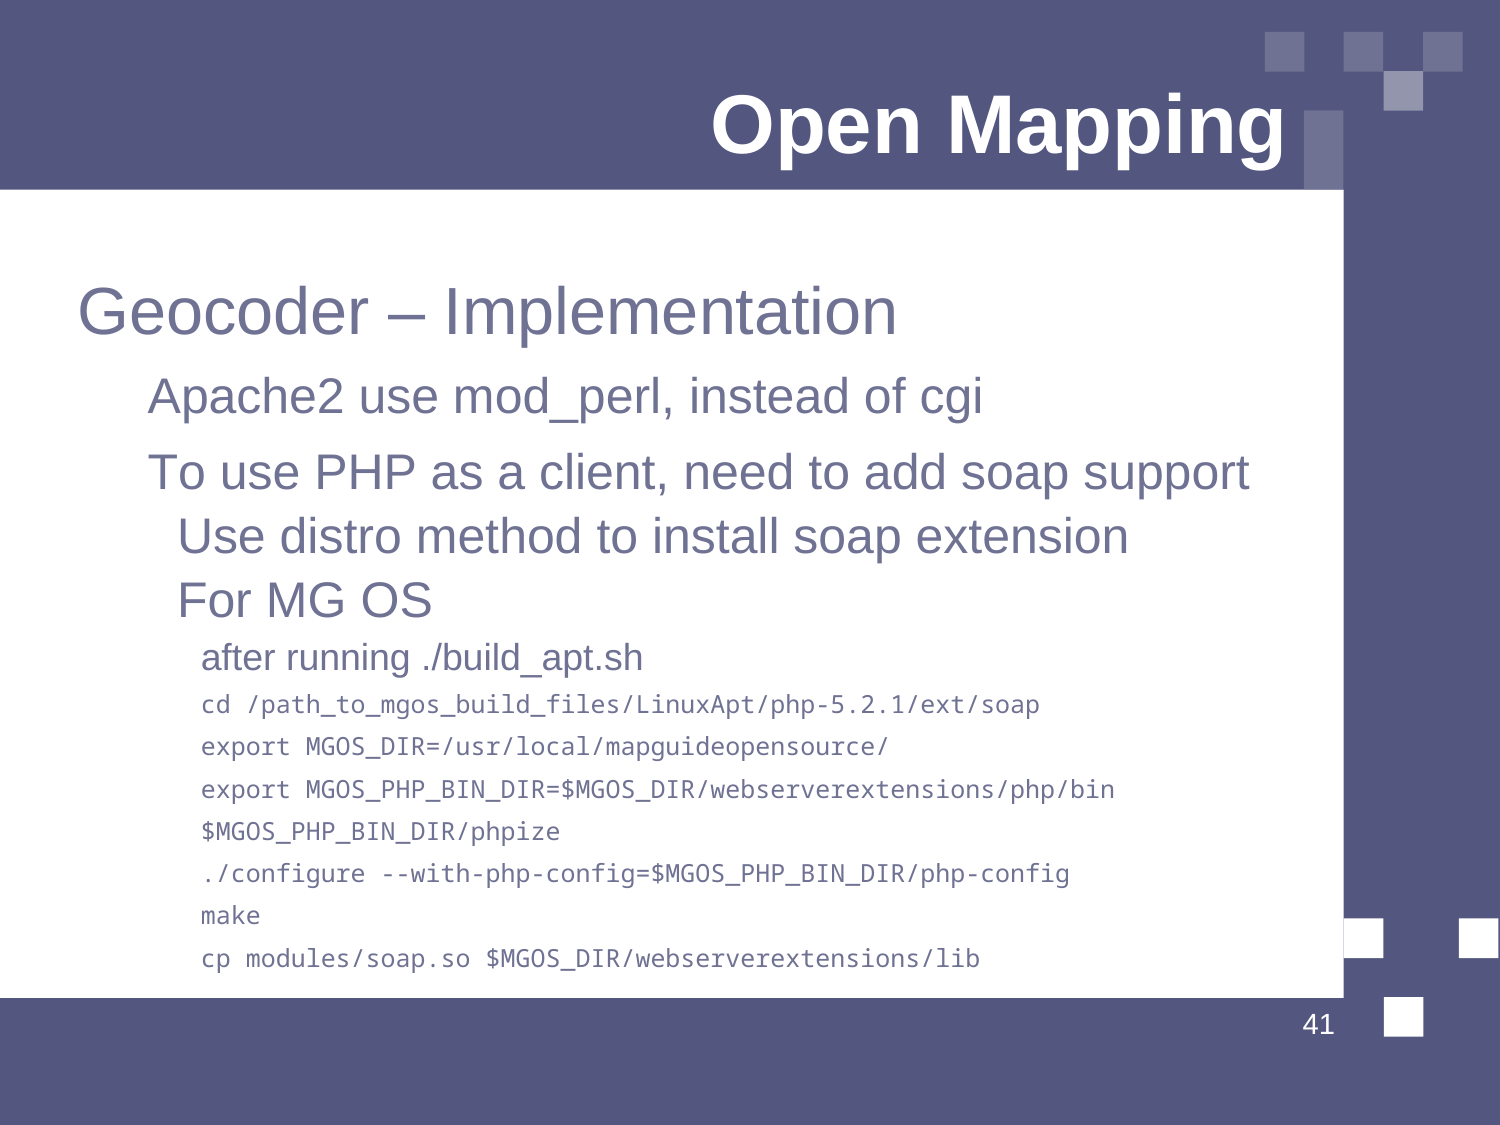

# Open Mapping
 Geocoder – Implementation
Apache2 use mod_perl, instead of cgi
To use PHP as a client, need to add soap support
Use distro method to install soap extension
For MG OS
after running ./build_apt.sh
cd /path_to_mgos_build_files/LinuxApt/php-5.2.1/ext/soap
export MGOS_DIR=/usr/local/mapguideopensource/
export MGOS_PHP_BIN_DIR=$MGOS_DIR/webserverextensions/php/bin
$MGOS_PHP_BIN_DIR/phpize
./configure --with-php-config=$MGOS_PHP_BIN_DIR/php-config
make
cp modules/soap.so $MGOS_DIR/webserverextensions/lib
41